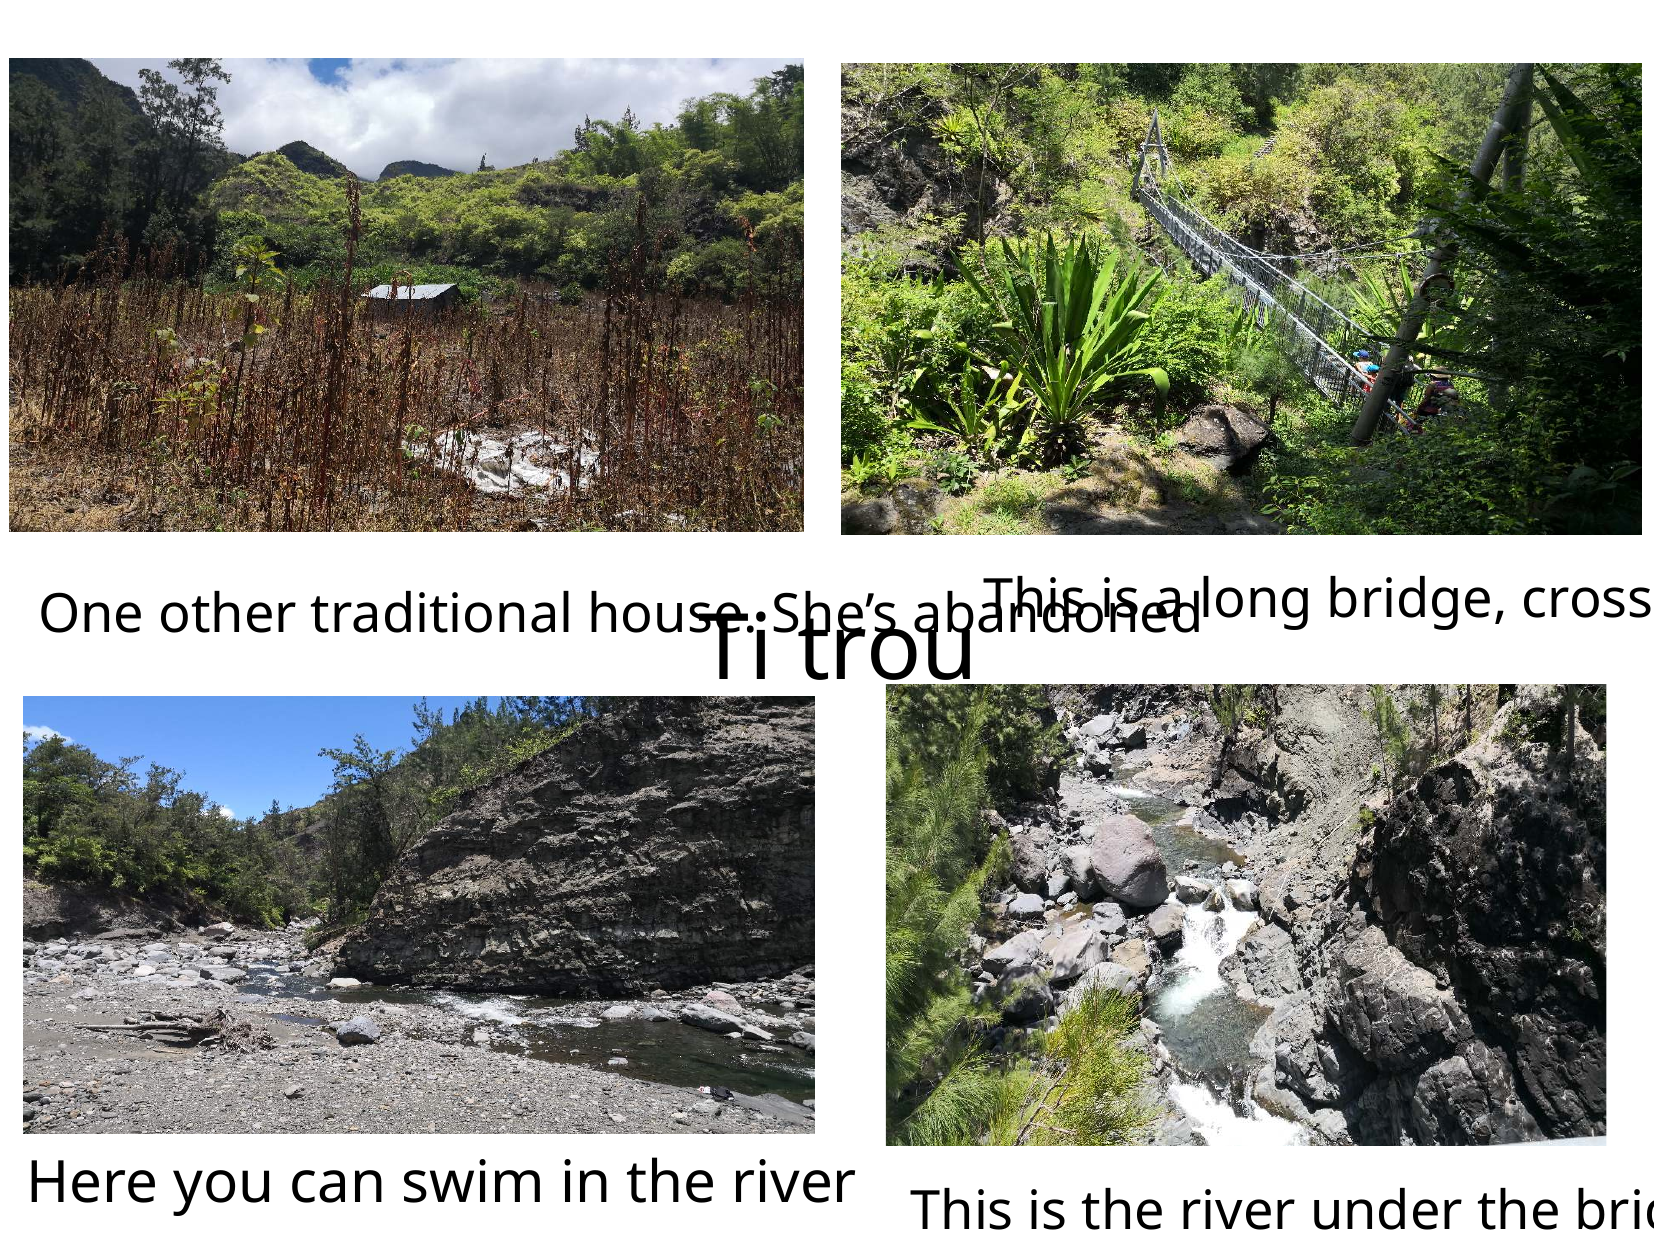

#
This is a long bridge, crossing a river
One other traditional house. She’s abandoned
Ti trou
Here you can swim in the river
This is the river under the bridge